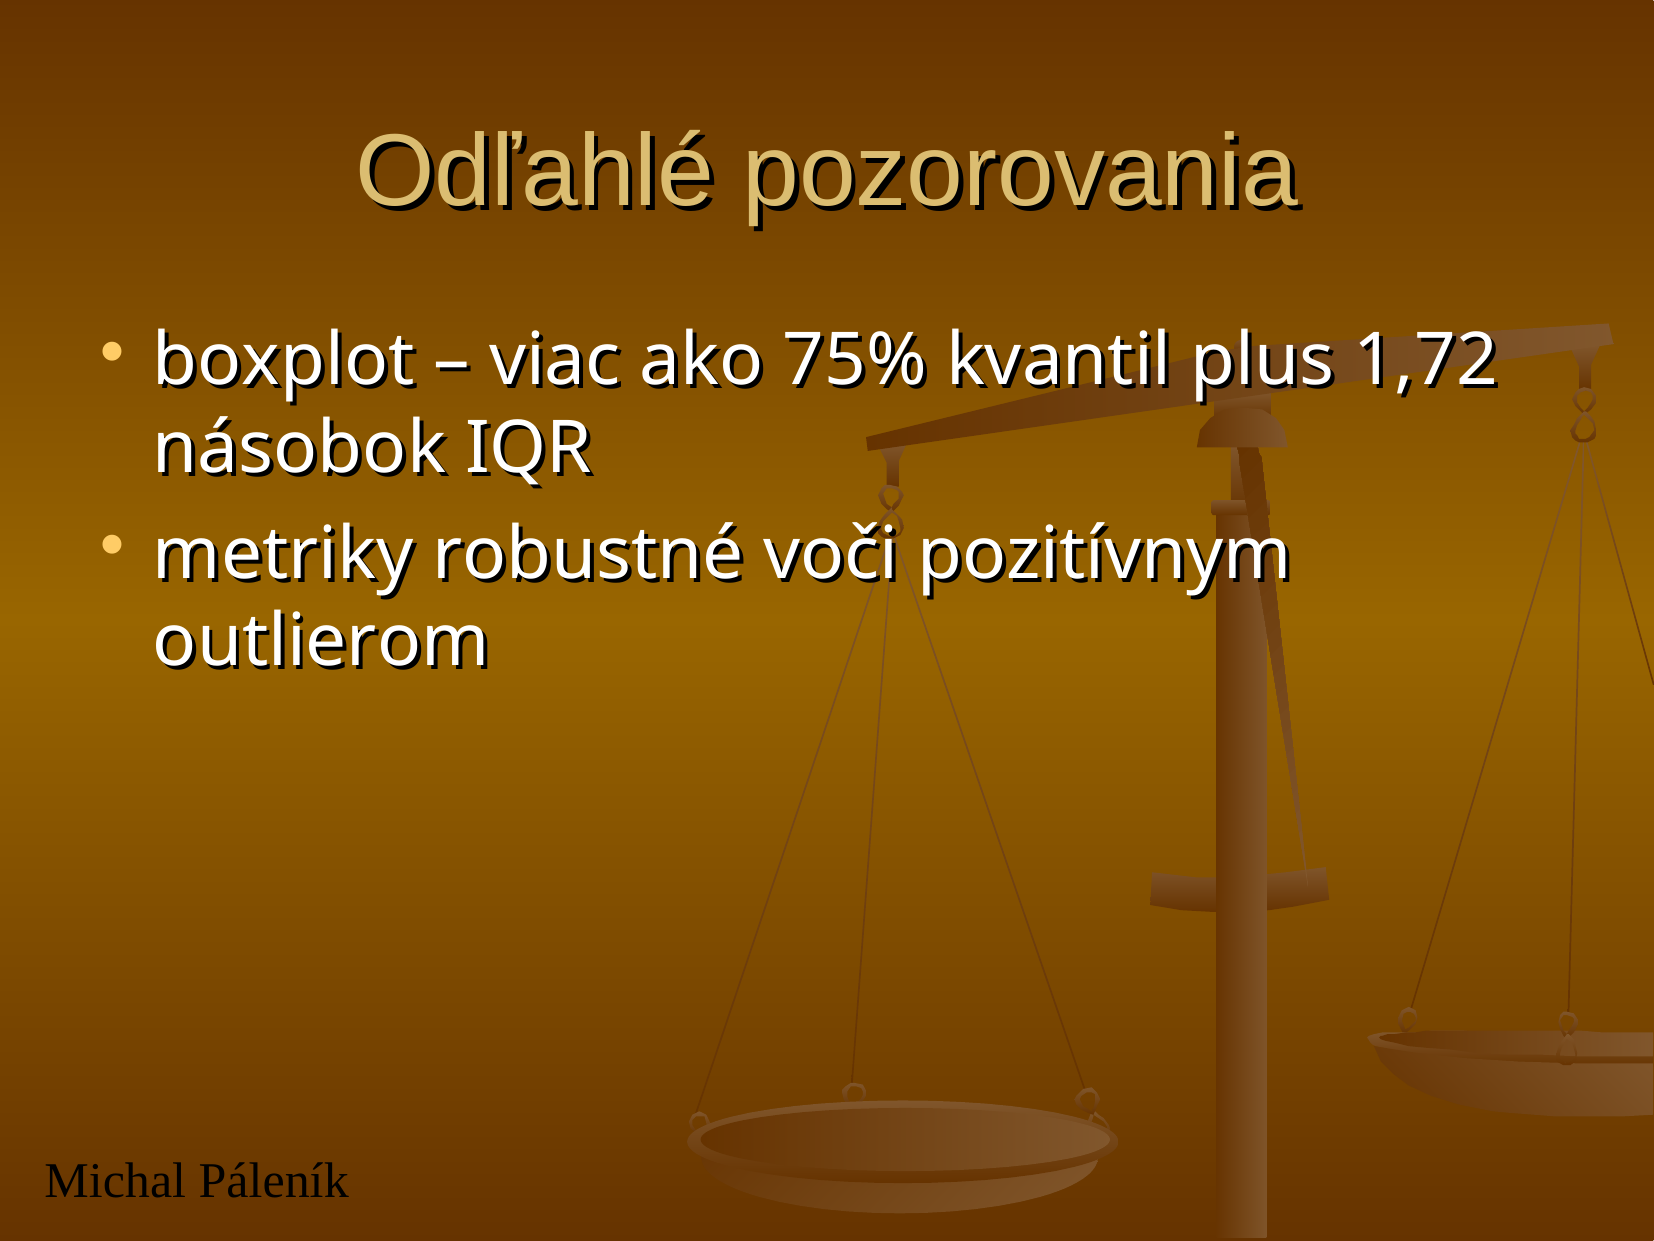

# Odľahlé pozorovania
boxplot – viac ako 75% kvantil plus 1,72 násobok IQR
metriky robustné voči pozitívnym outlierom